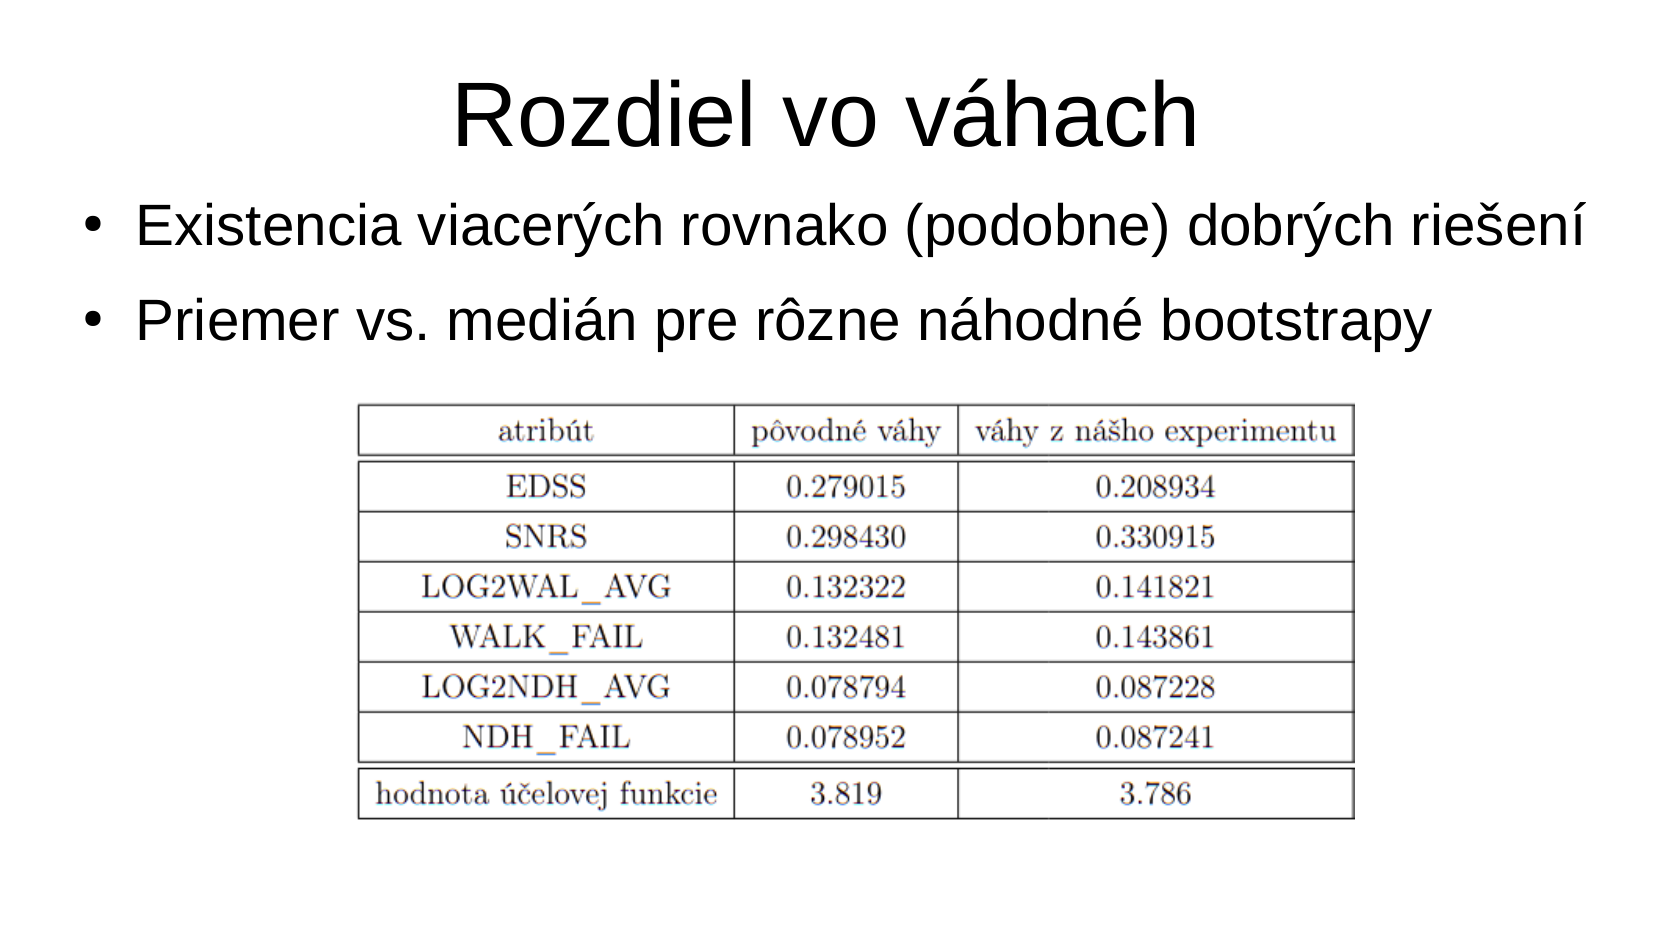

Rozdiel vo váhach
# Existencia viacerých rovnako (podobne) dobrých riešení
Priemer vs. medián pre rôzne náhodné bootstrapy